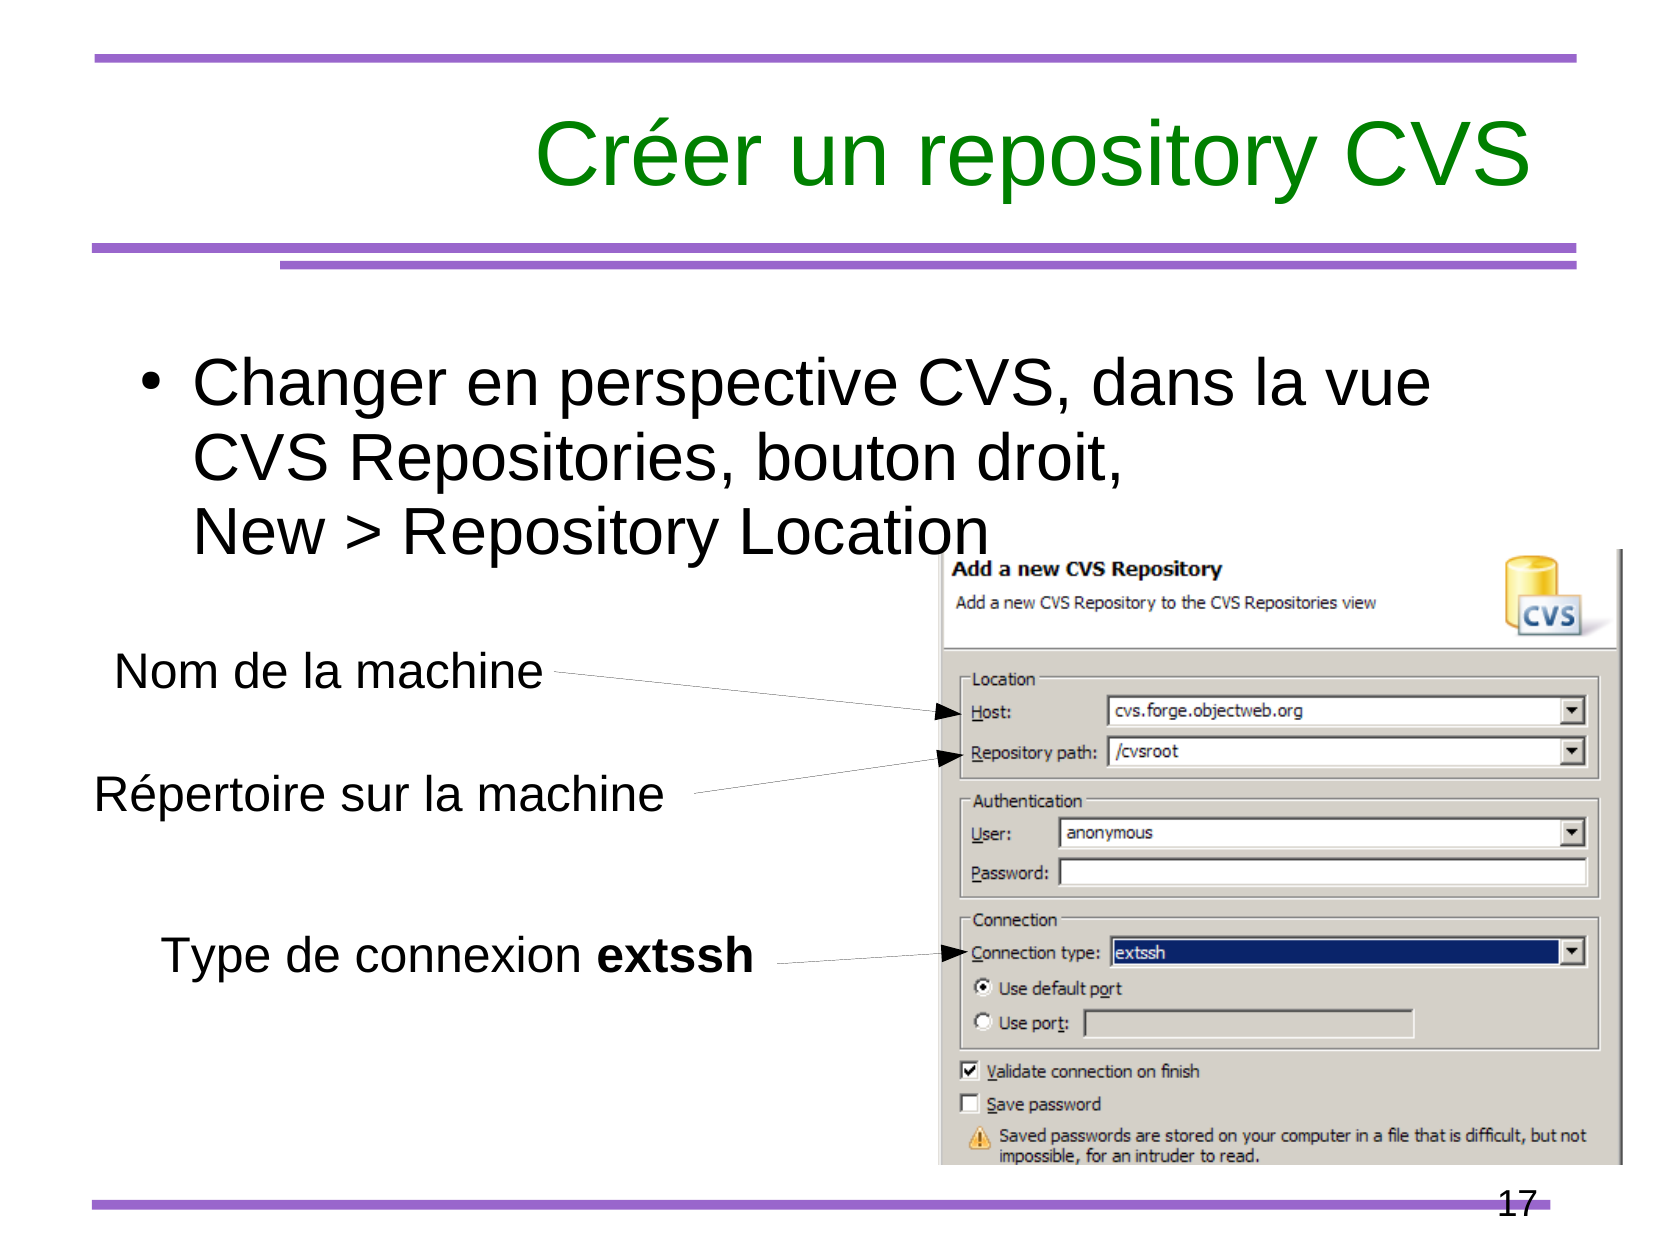

# Créer un repository CVS
Changer en perspective CVS, dans la vue CVS Repositories, bouton droit,
New > Repository Location
Nom de la machine
Répertoire sur la machine
Type de connexion extssh